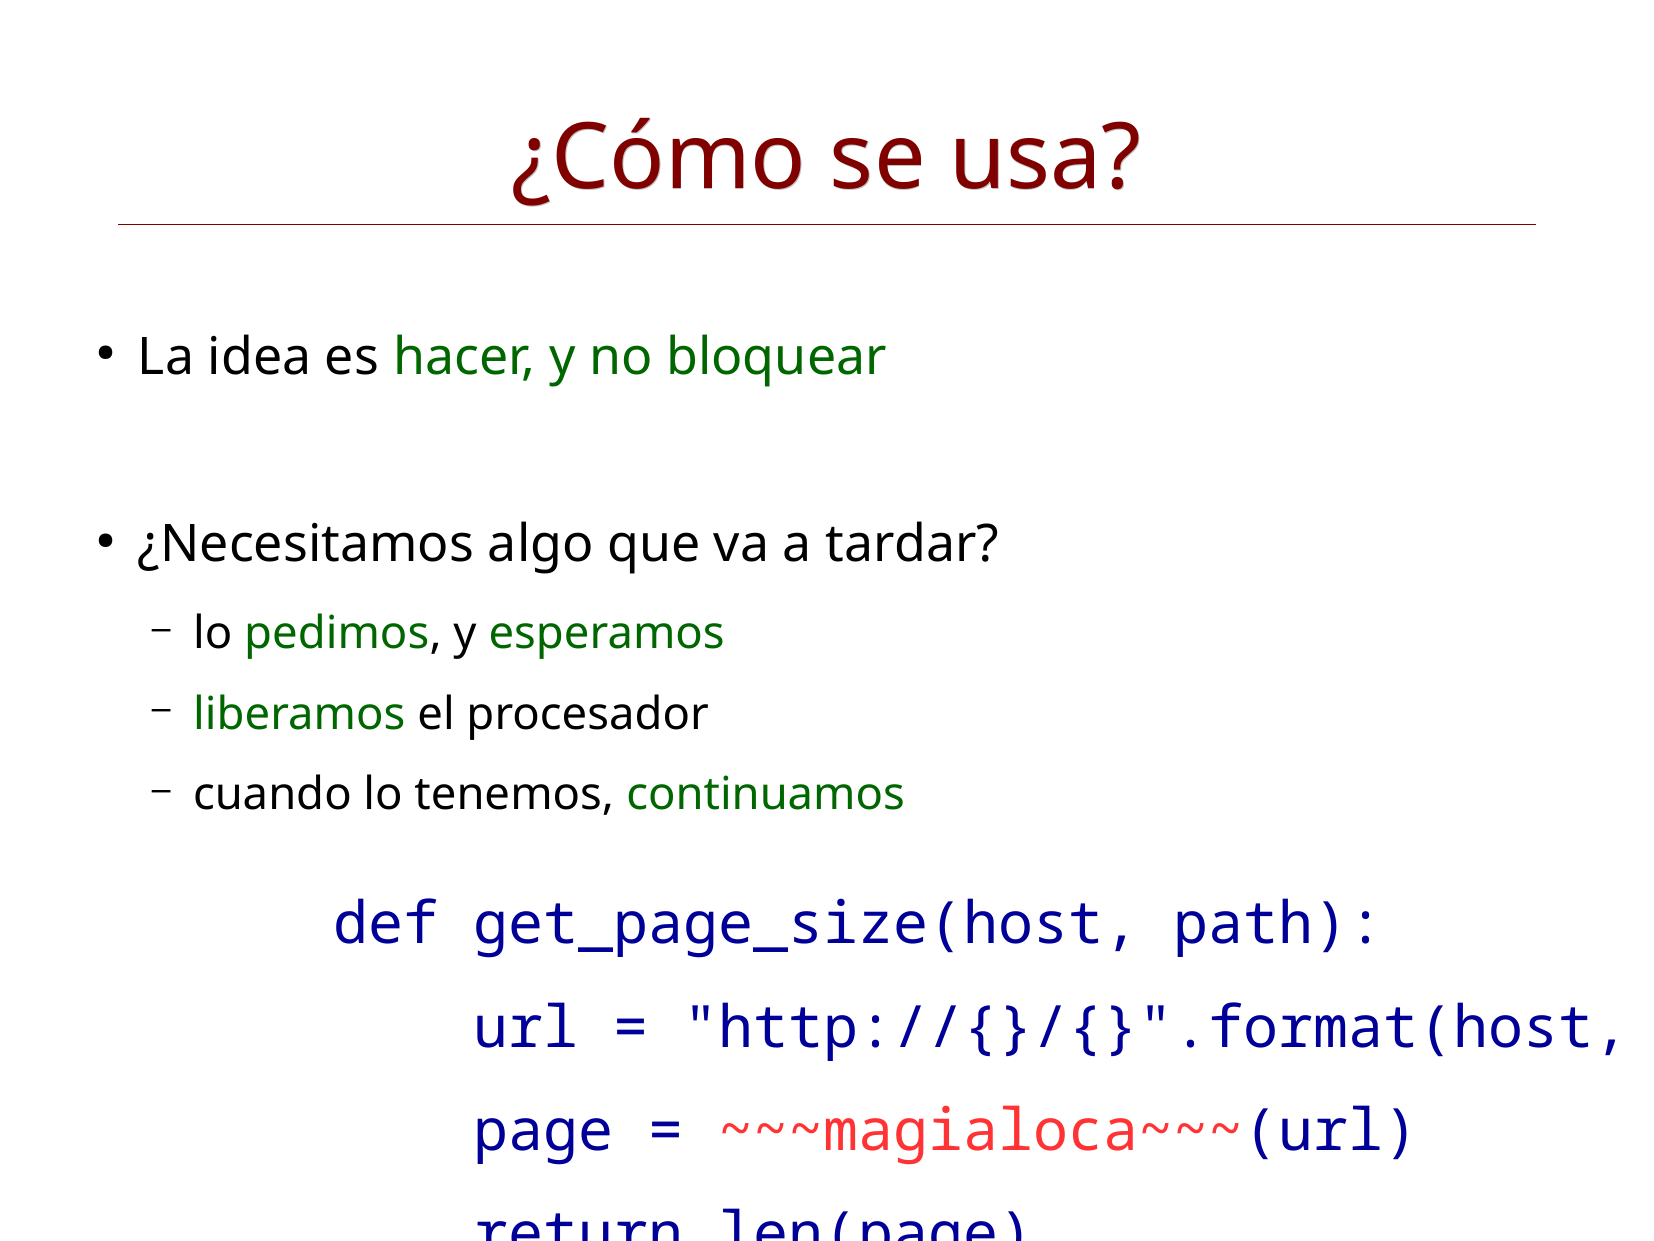

# ¿Cómo se usa?
La idea es hacer, y no bloquear
¿Necesitamos algo que va a tardar?
lo pedimos, y esperamos
liberamos el procesador
cuando lo tenemos, continuamos
def get_page_size(host, path):
 url = "http://{}/{}".format(host, path)
 page = ~~~magialoca~~~(url)
 return len(page)